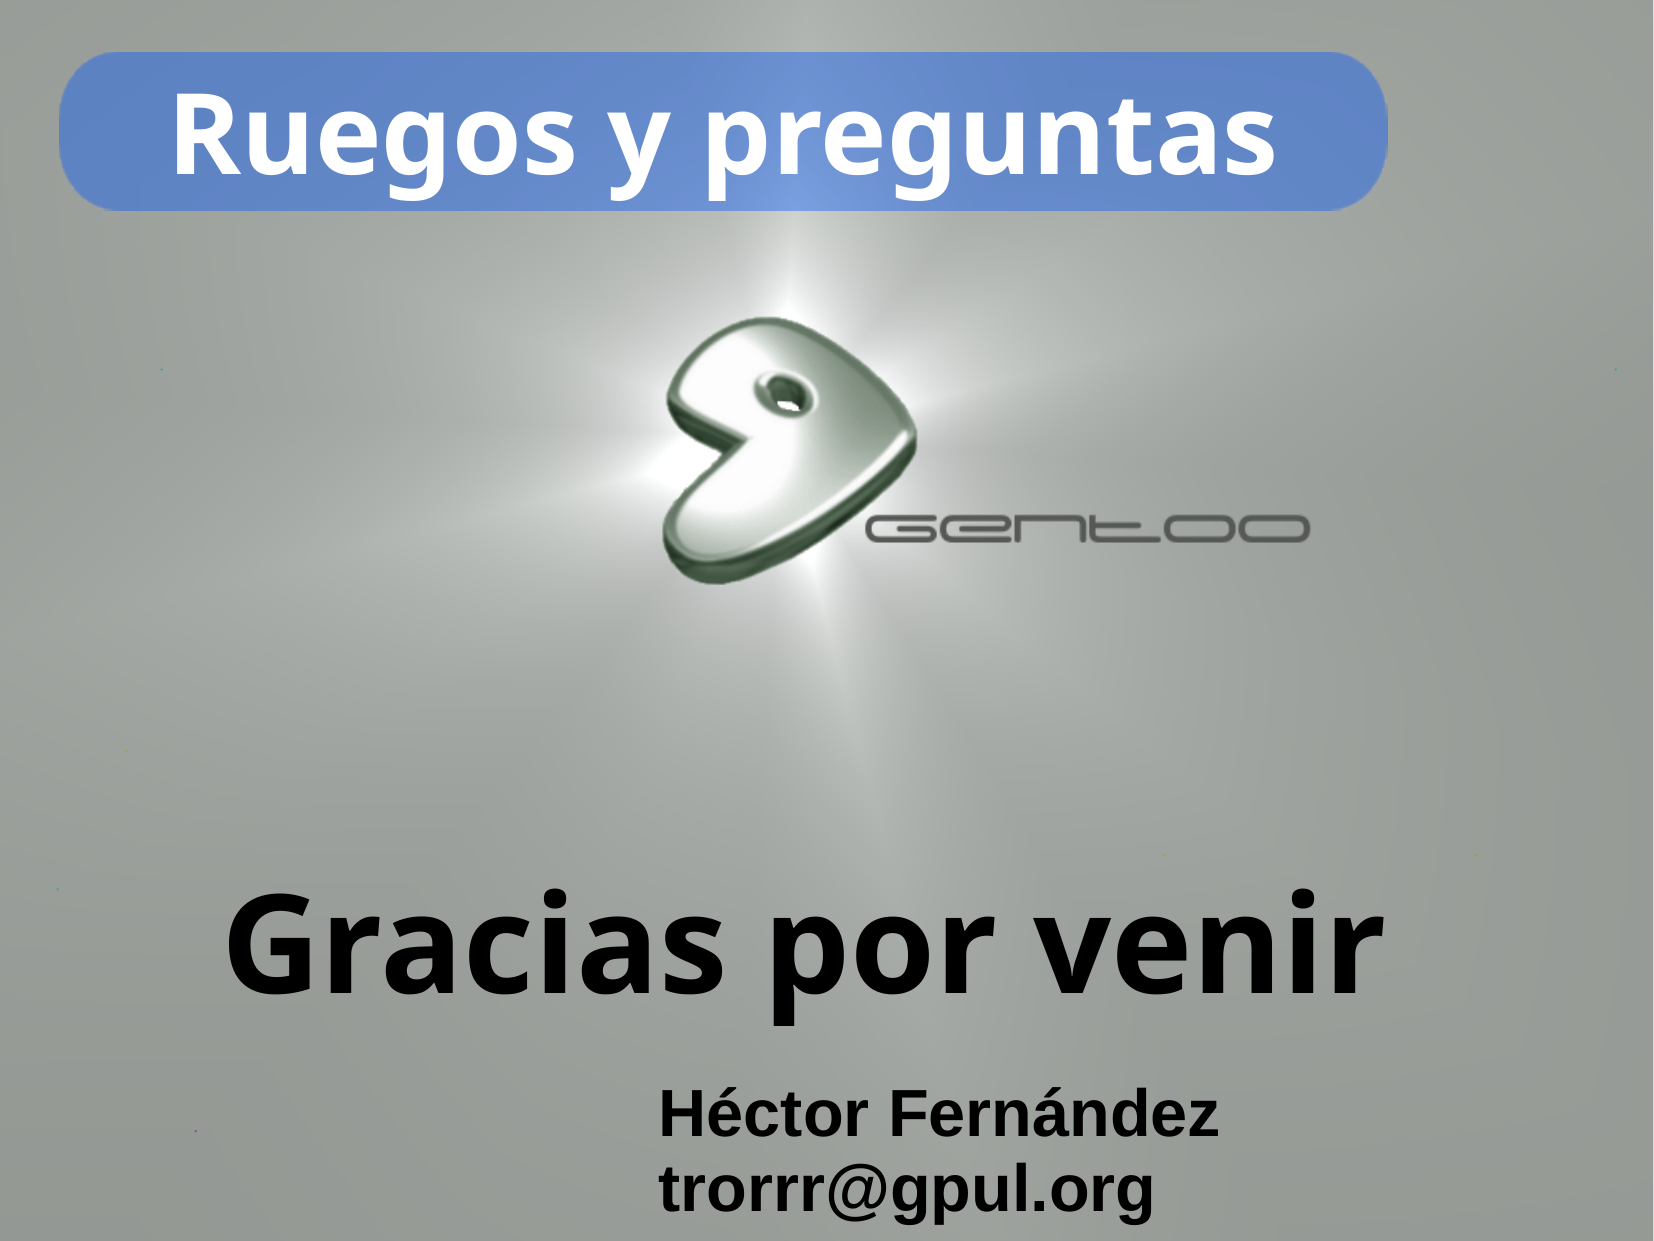

Ruegos y preguntas
Gracias por venir
Héctor Fernández trorrr@gpul.org